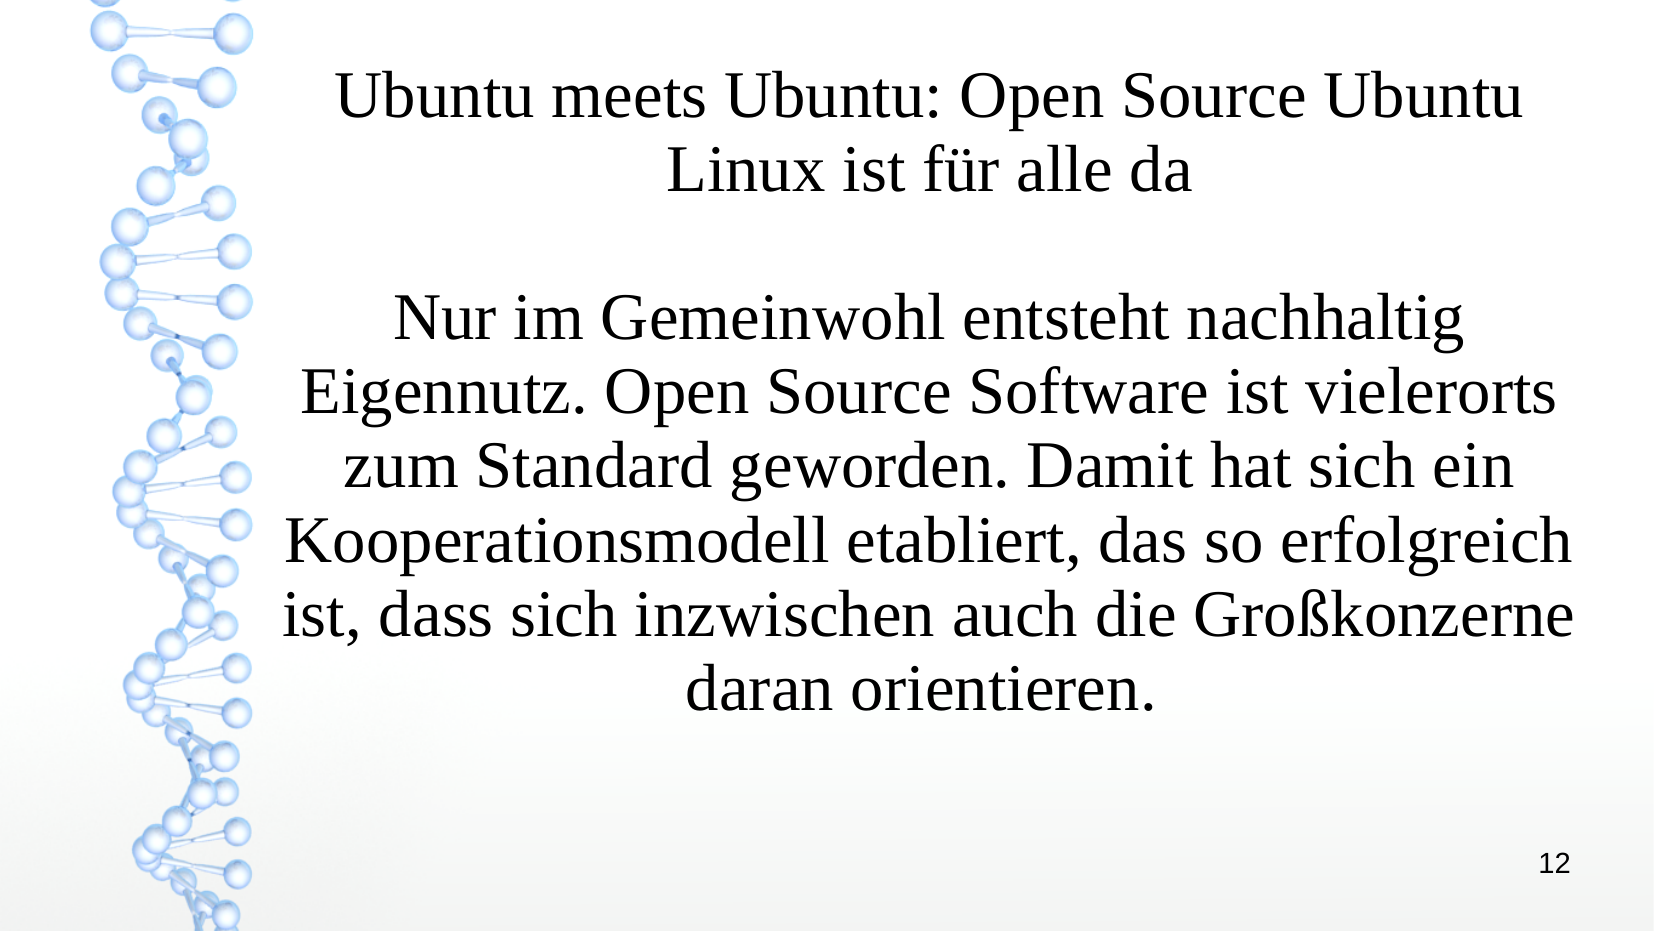

# Ubuntu meets Ubuntu: Open Source Ubuntu Linux ist für alle da
Nur im Gemeinwohl entsteht nachhaltig Eigennutz. Open Source Software ist vielerorts zum Standard geworden. Damit hat sich ein Kooperationsmodell etabliert, das so erfolgreich ist, dass sich inzwischen auch die Großkonzerne daran orientieren.
12